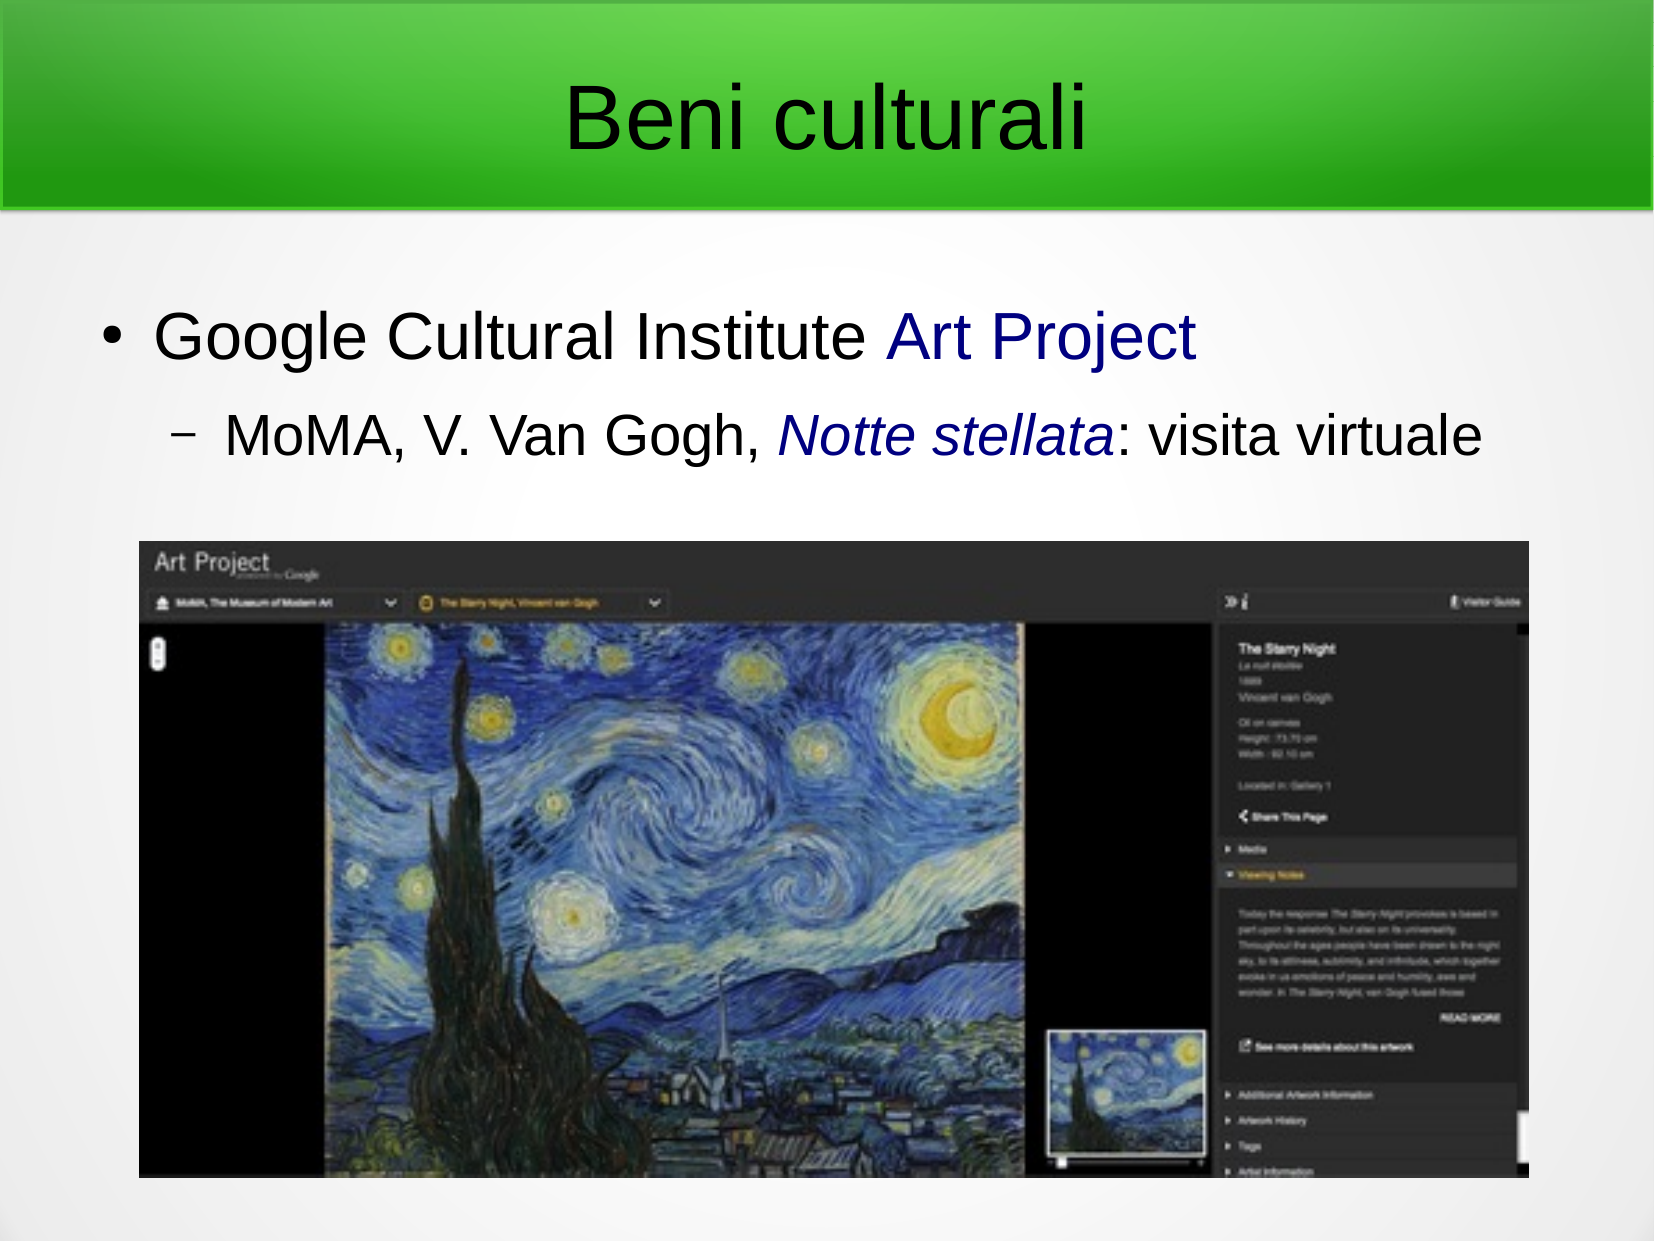

# Beni culturali
Google Cultural Institute Art Project
MoMA, V. Van Gogh, Notte stellata: visita virtuale